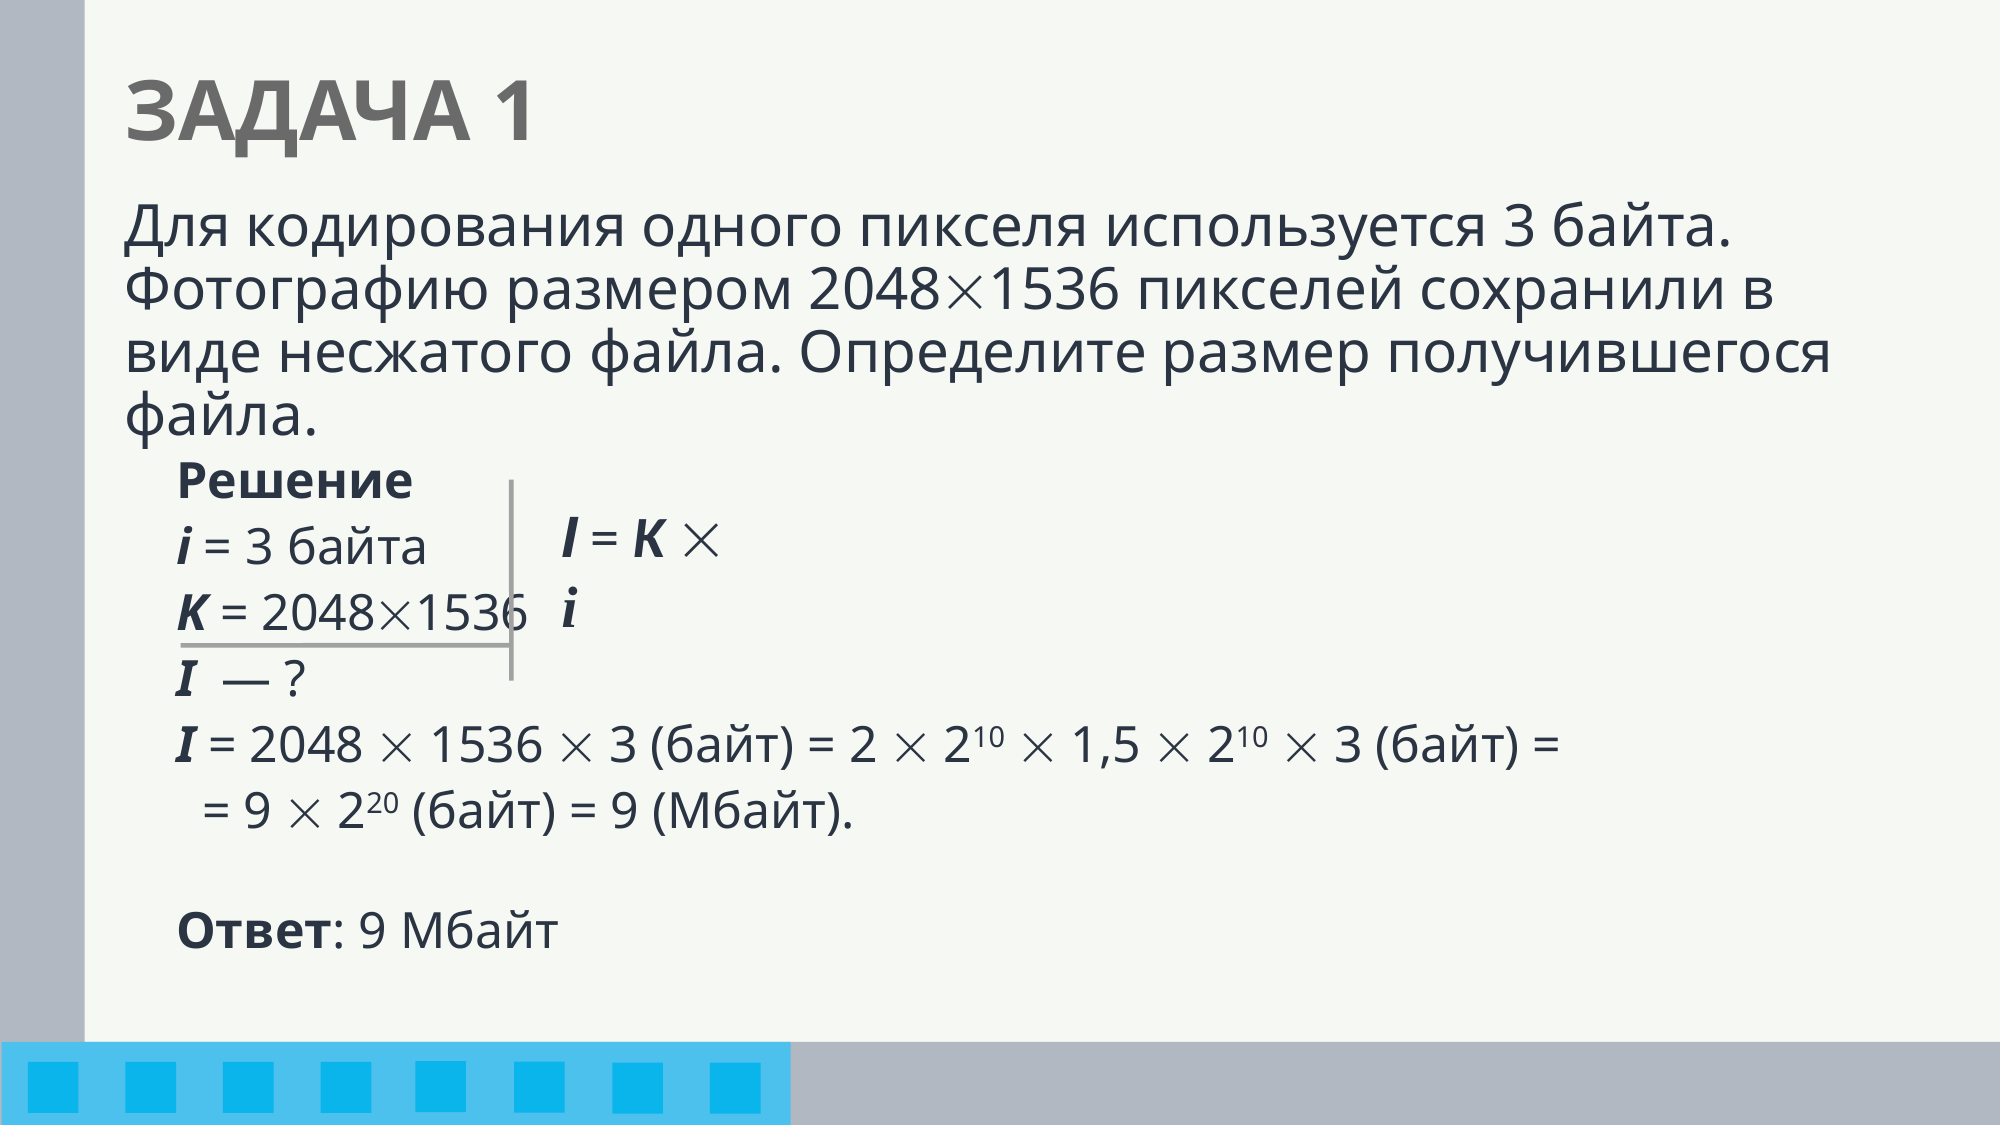

# ЗАДАЧА 1
Для кодирования одного пикселя используется 3 байта. Фотографию размером 20481536 пикселей сохранили в виде несжатого файла. Определите размер получившегося файла.
Решение
i = 3 байта
K = 20481536
I — ?
I = 2048  1536  3 (байт) = 2  210  1,5  210  3 (байт) =
 = 9  220 (байт) = 9 (Мбайт).
Ответ: 9 Мбайт
I = K  i